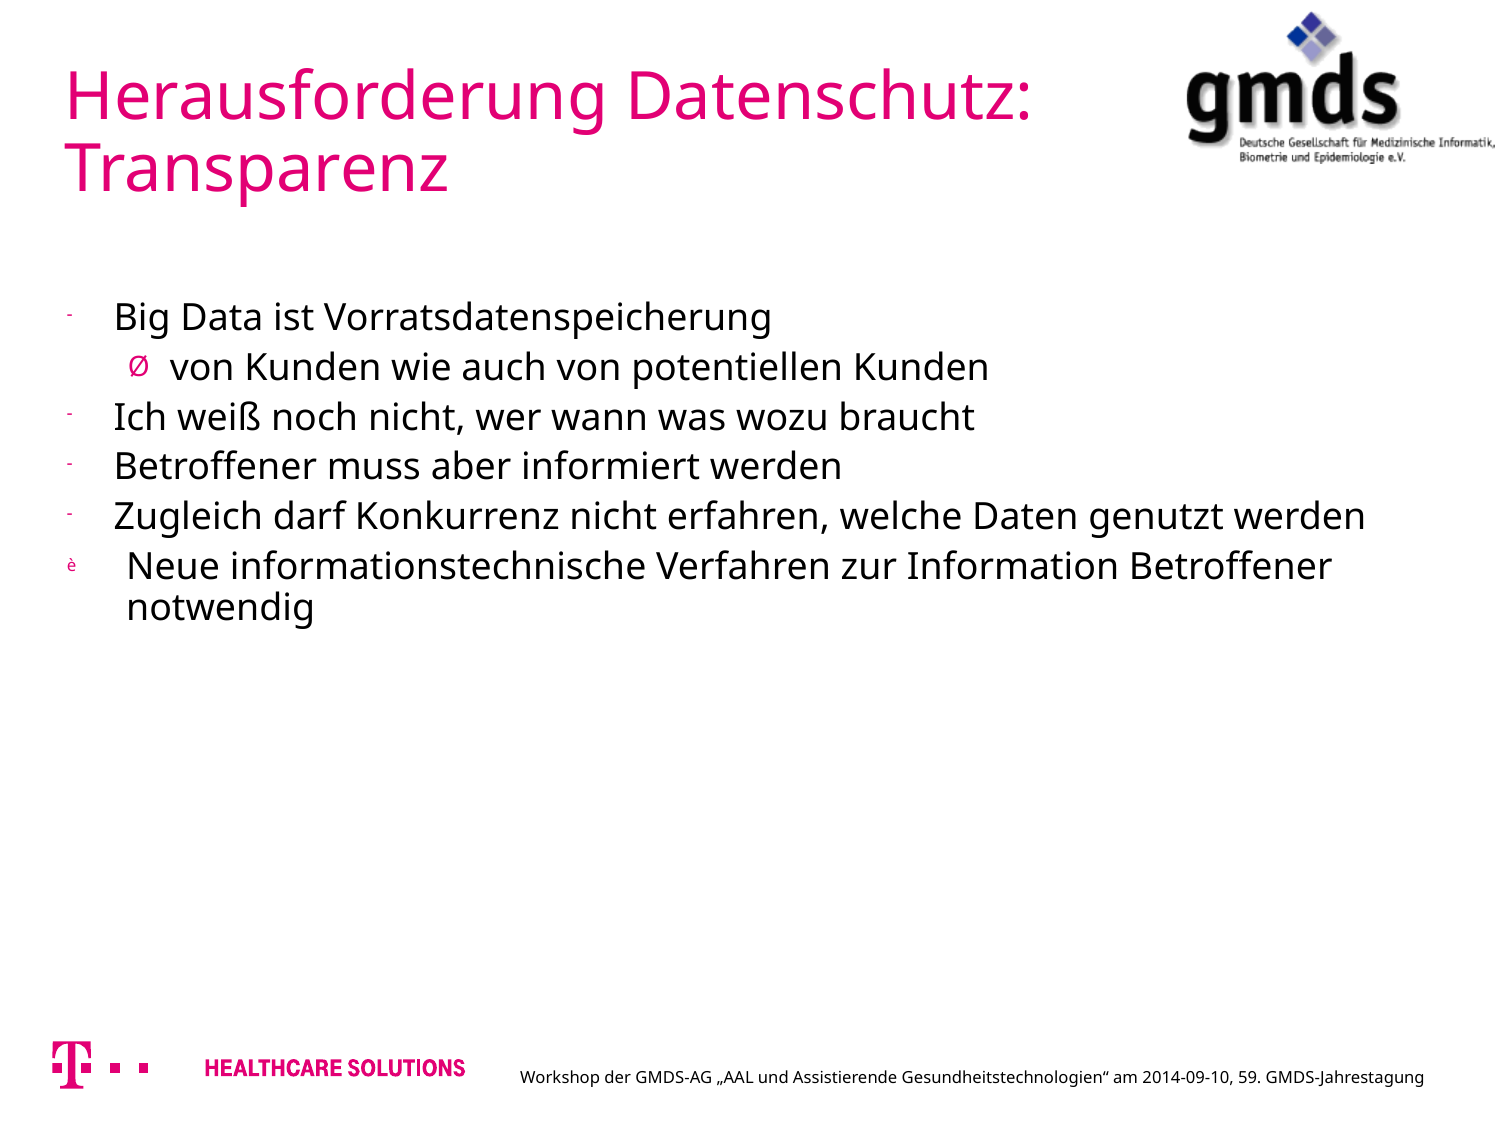

# Herausforderung Datenschutz: Transparenz
Big Data ist Vorratsdatenspeicherung
von Kunden wie auch von potentiellen Kunden
Ich weiß noch nicht, wer wann was wozu braucht
Betroffener muss aber informiert werden
Zugleich darf Konkurrenz nicht erfahren, welche Daten genutzt werden
Neue informationstechnische Verfahren zur Information Betroffener notwendig
Workshop der GMDS-AG „AAL und Assistierende Gesundheitstechnologien“ am 2014-09-10, 59. GMDS-Jahrestagung